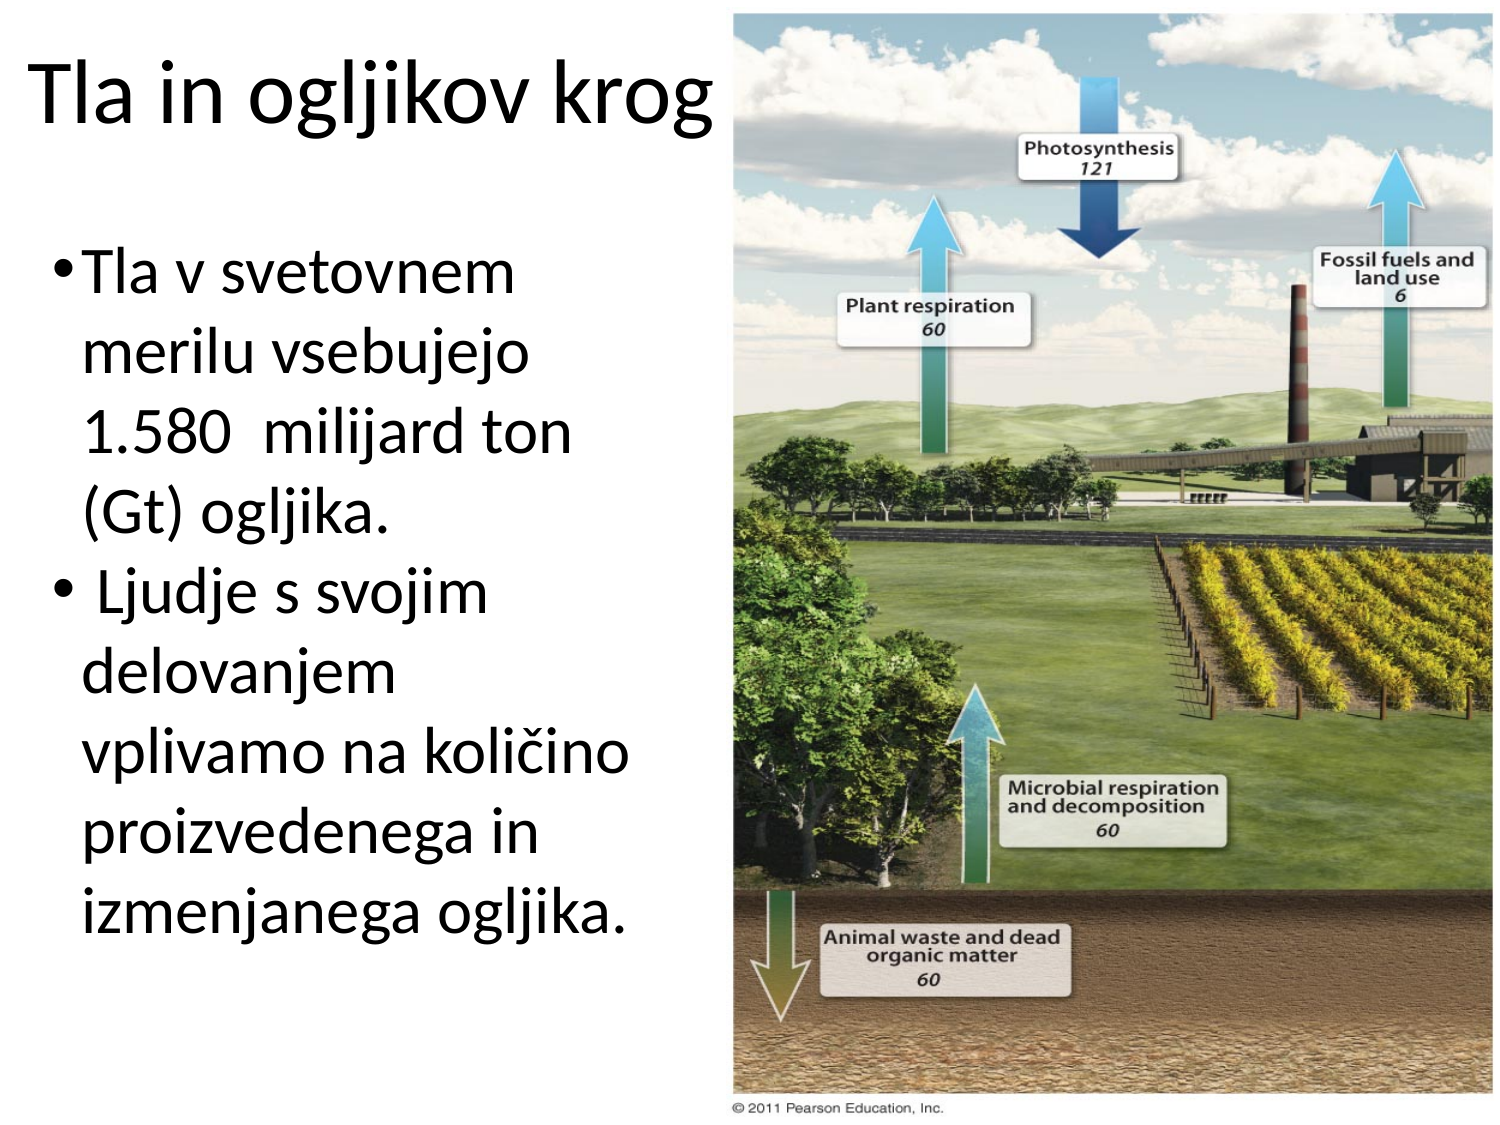

# Tla in ogljikov krog
Tla v svetovnem merilu vsebujejo 1.580 milijard ton (Gt) ogljika.
 Ljudje s svojim delovanjem vplivamo na količino proizvedenega in izmenjanega ogljika.